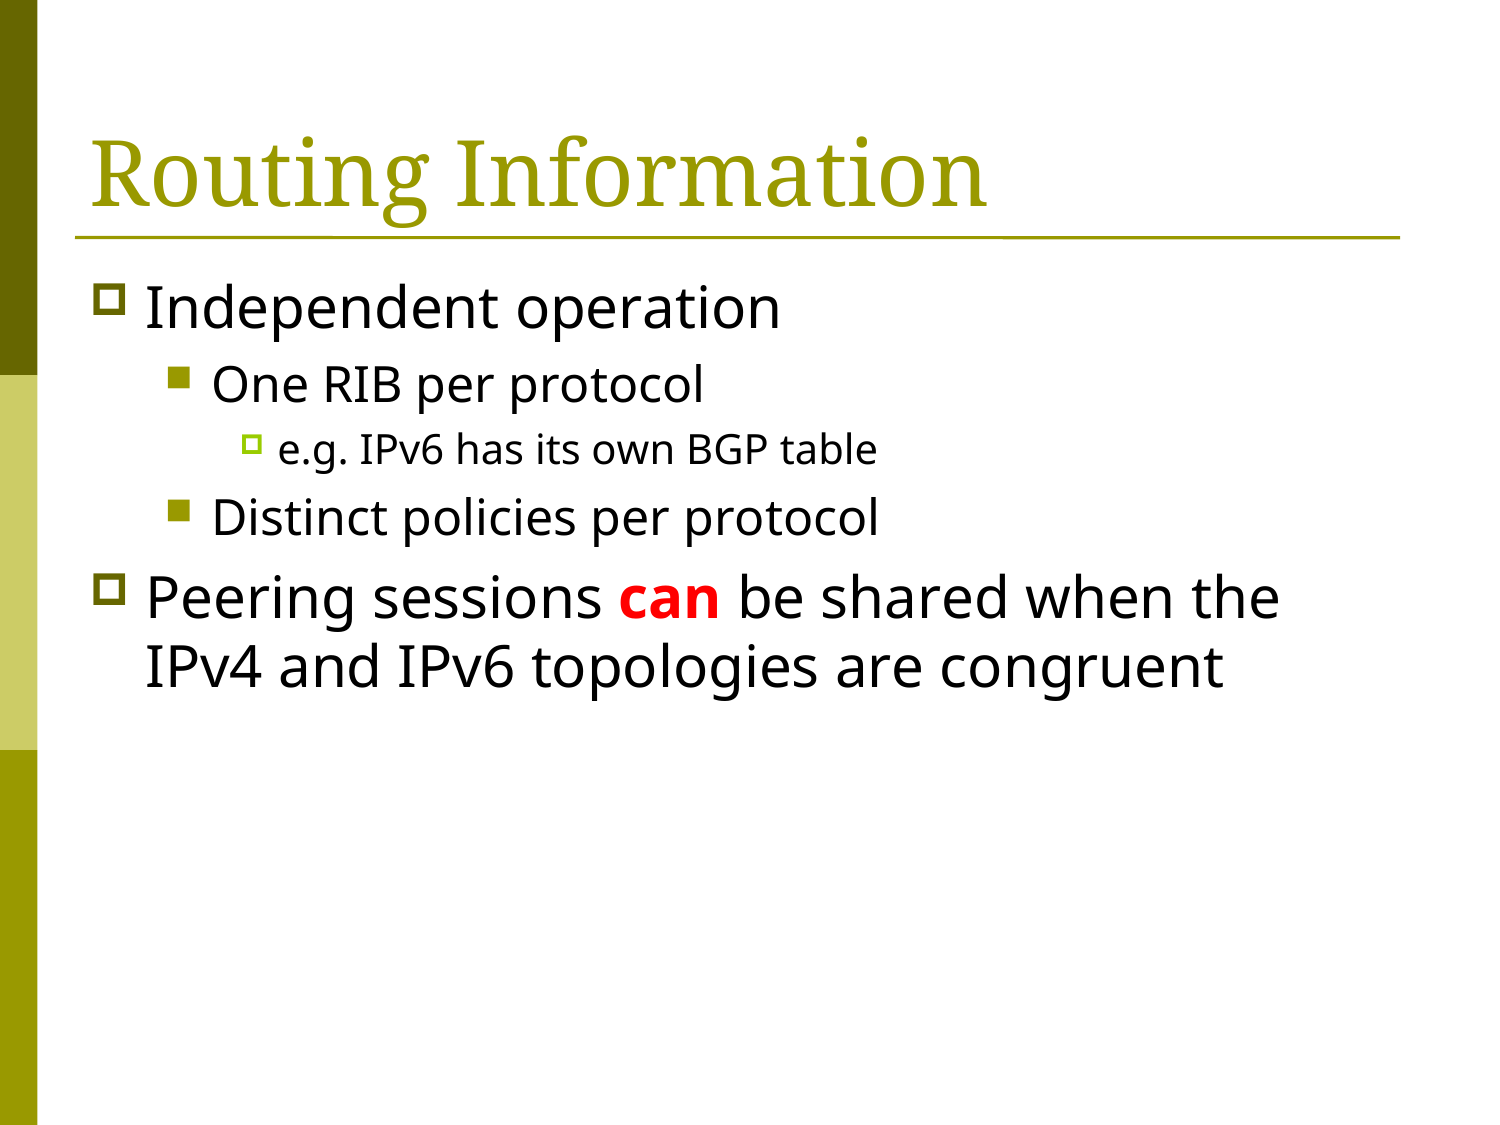

# Routing Information
Independent operation
One RIB per protocol
e.g. IPv6 has its own BGP table
Distinct policies per protocol
Peering sessions can be shared when the IPv4 and IPv6 topologies are congruent